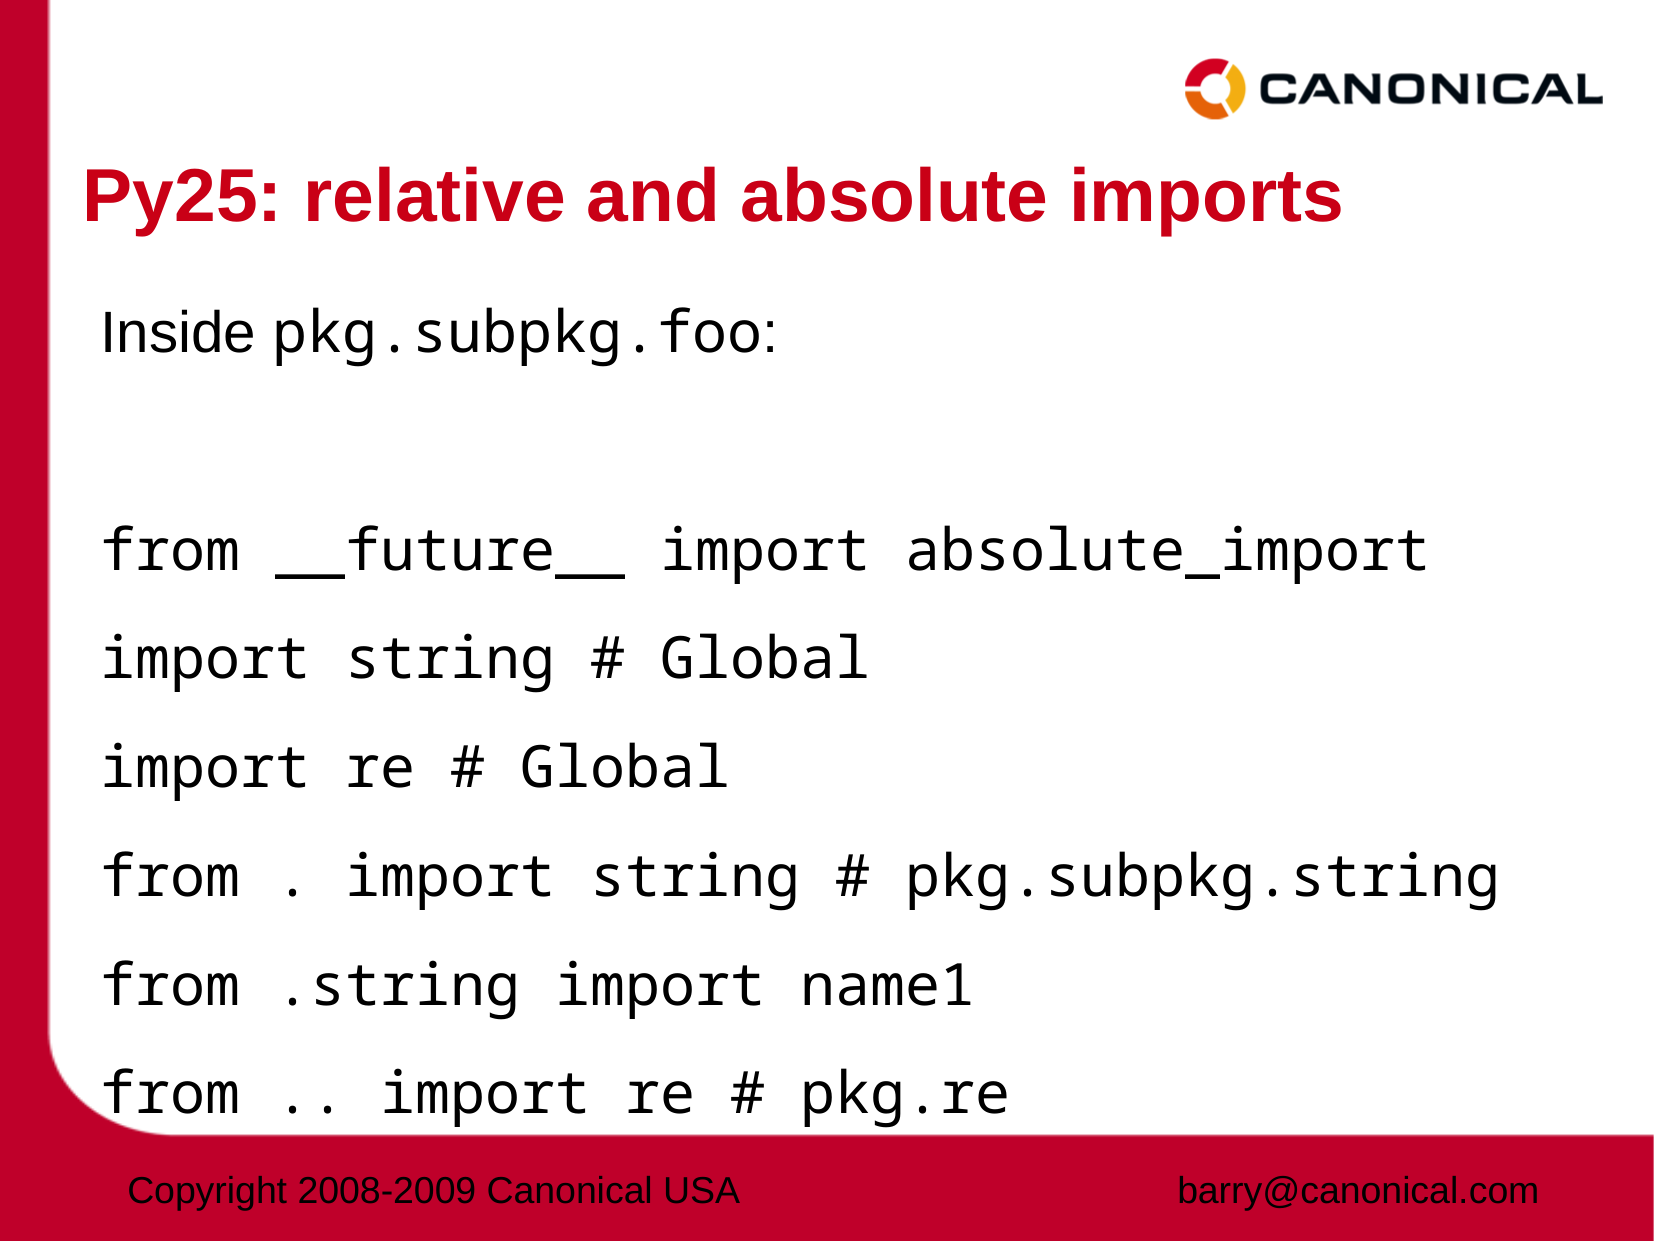

# Py25: relative and absolute imports
Inside pkg.subpkg.foo:
from __future__ import absolute_import
import string # Global
import re # Global
from . import string # pkg.subpkg.string
from .string import name1
from .. import re # pkg.re